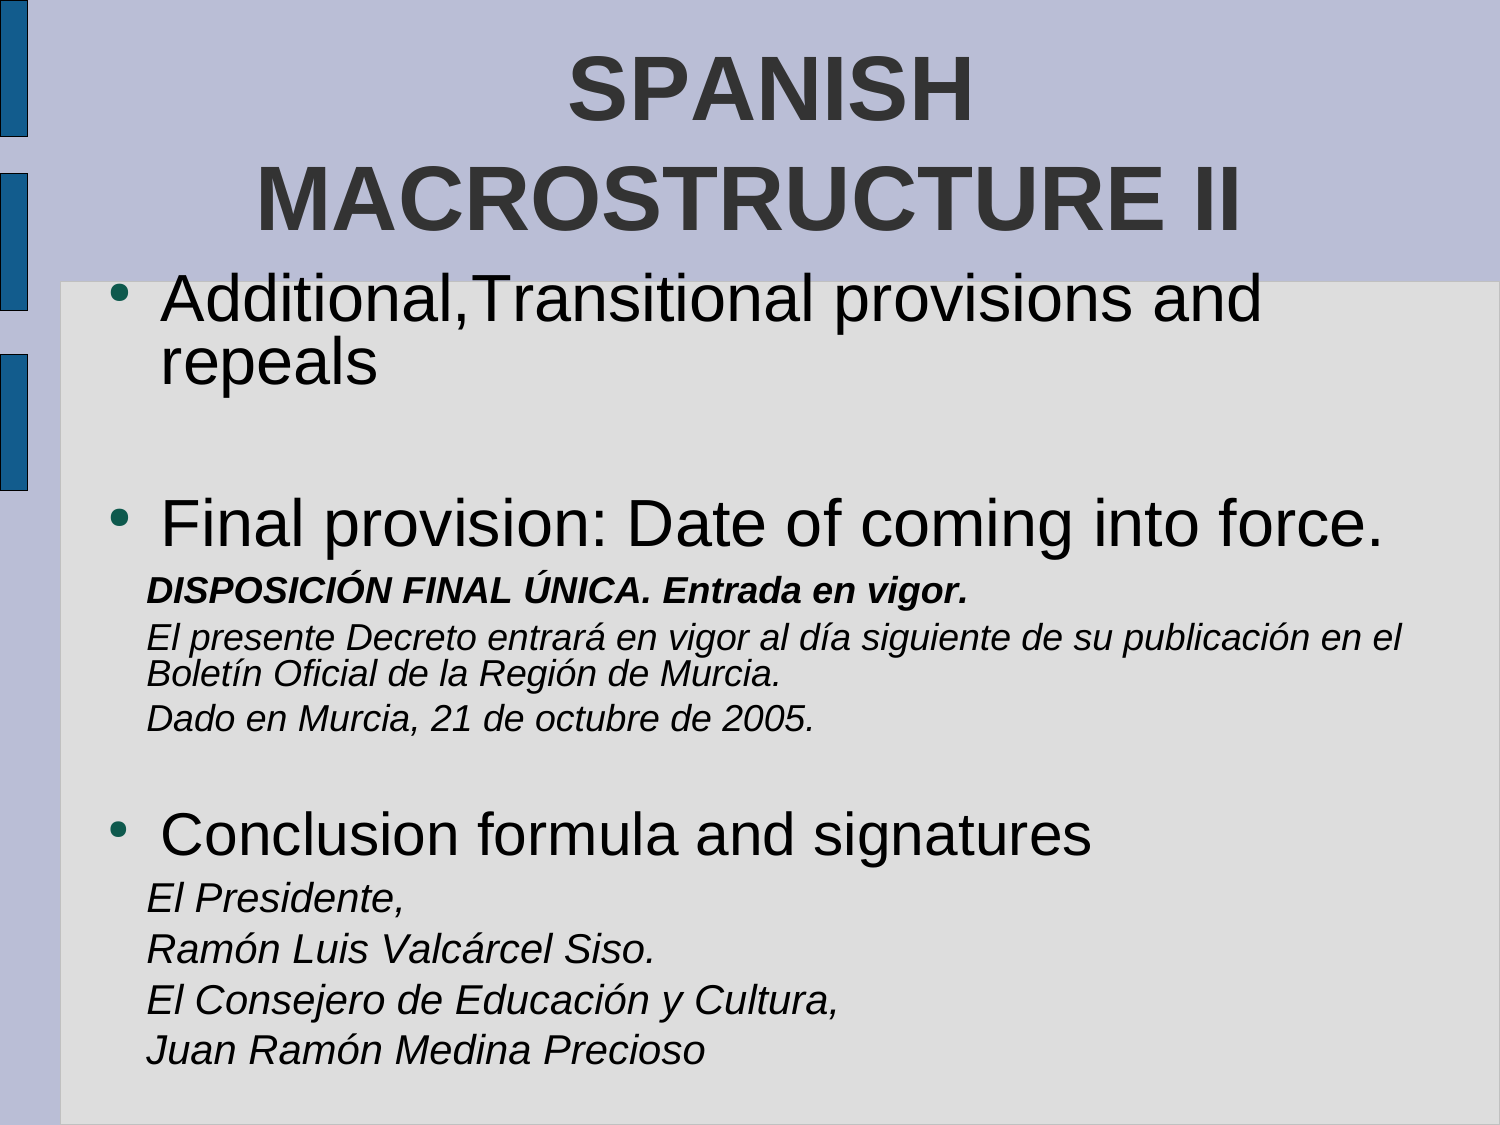

# SPANISH MACROSTRUCTURE II
Additional,Transitional provisions and repeals
Final provision: Date of coming into force.
	DISPOSICIÓN FINAL ÚNICA. Entrada en vigor.
	El presente Decreto entrará en vigor al día siguiente de su publicación en el Boletín Oficial de la Región de Murcia.
	Dado en Murcia, 21 de octubre de 2005.
Conclusion formula and signatures
	El Presidente,
	Ramón Luis Valcárcel Siso.
	El Consejero de Educación y Cultura,
	Juan Ramón Medina Precioso